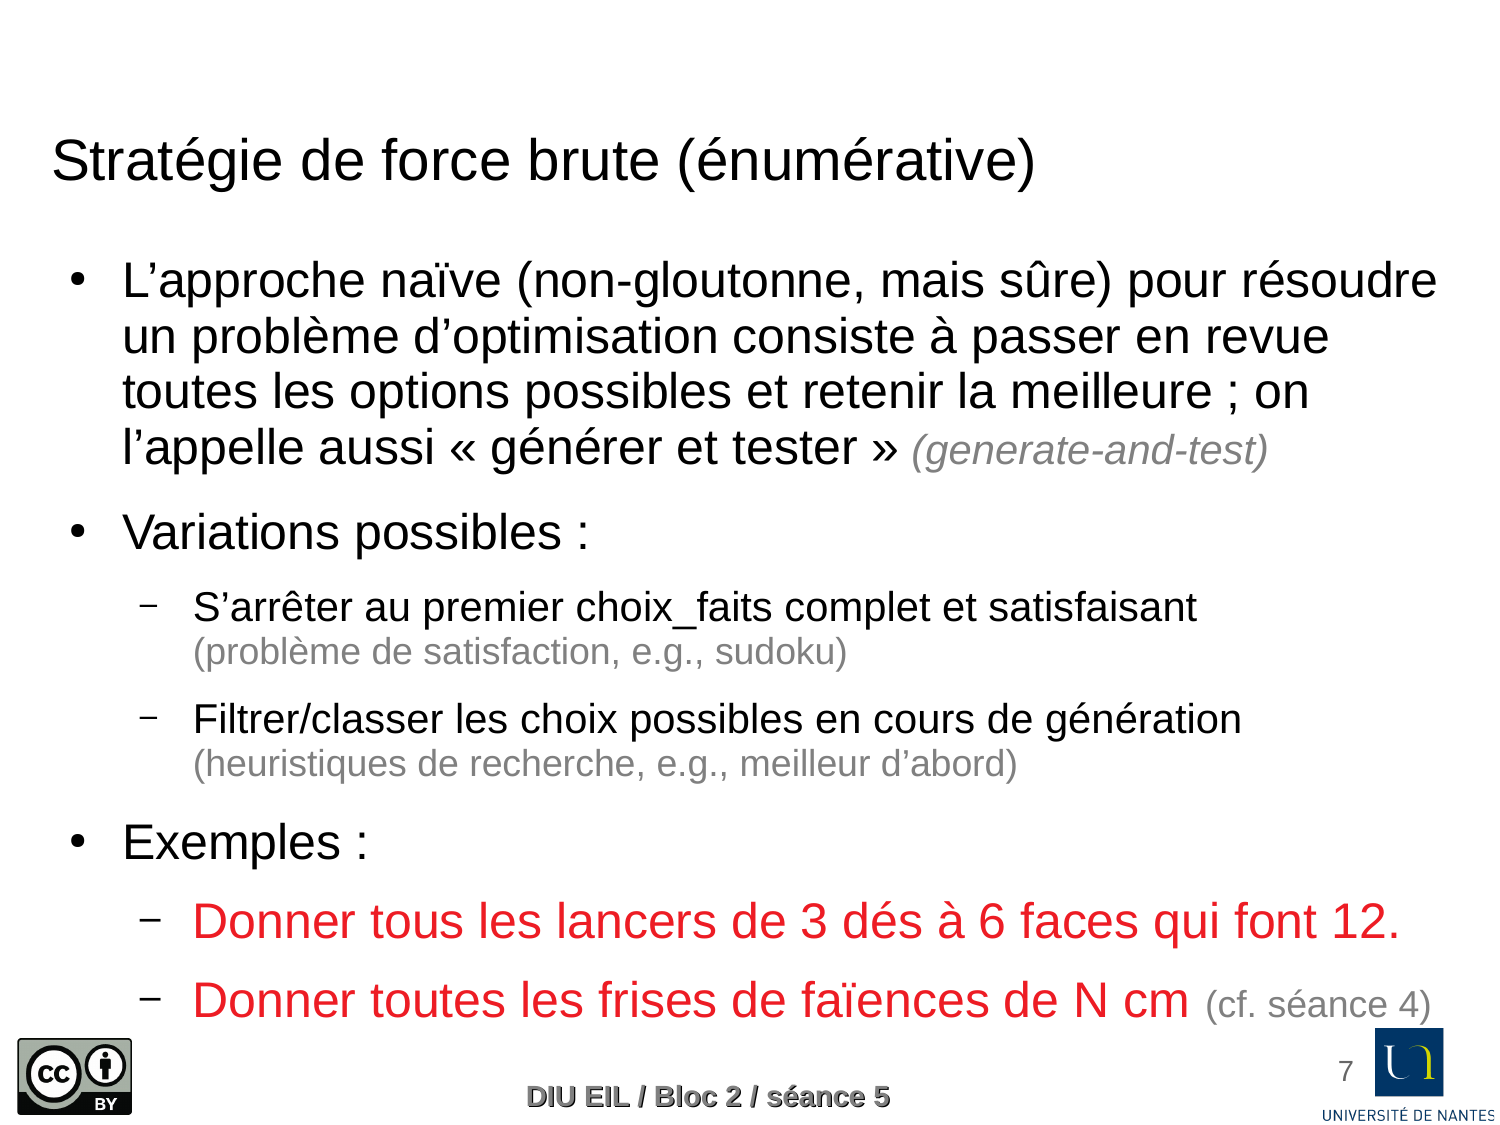

# Stratégie de force brute (énumérative)
L’approche naïve (non-gloutonne, mais sûre) pour résoudre un problème d’optimisation consiste à passer en revue toutes les options possibles et retenir la meilleure ; on l’appelle aussi « générer et tester » (generate-and-test)
Variations possibles :
S’arrêter au premier choix_faits complet et satisfaisant
(problème de satisfaction, e.g., sudoku)
Filtrer/classer les choix possibles en cours de génération
(heuristiques de recherche, e.g., meilleur d’abord)
Exemples :
Donner tous les lancers de 3 dés à 6 faces qui font 12.
Donner toutes les frises de faïences de N cm (cf. séance 4)
7